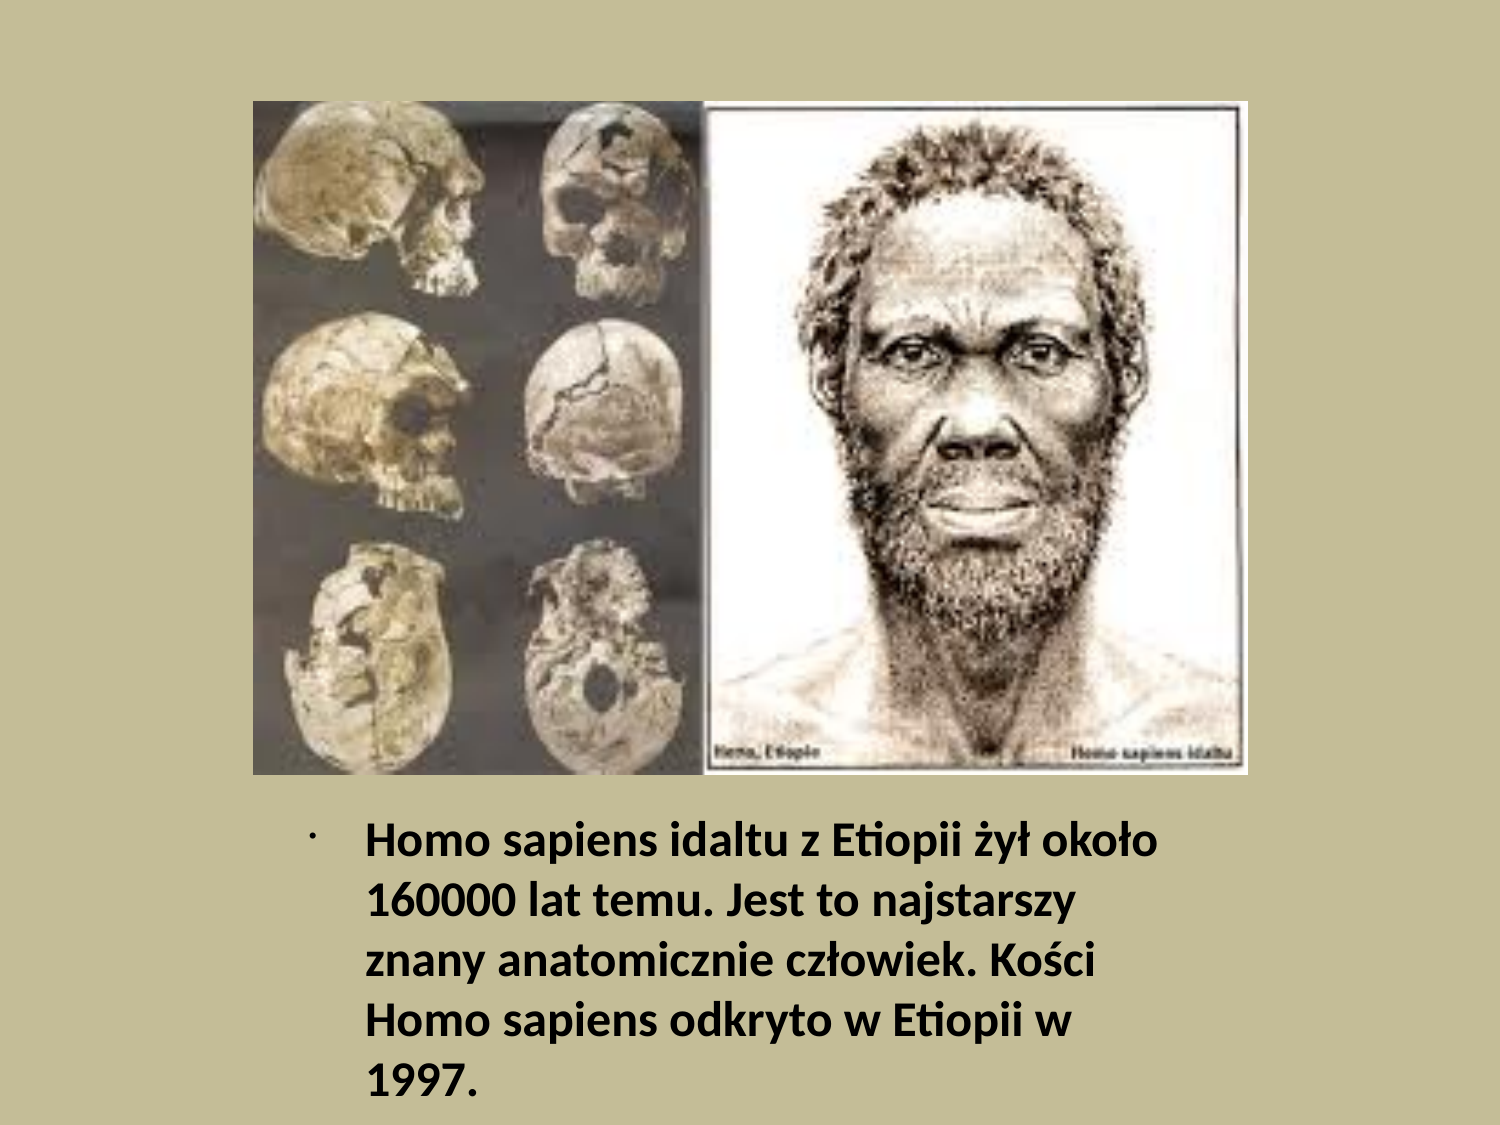

# Homo sapiens idaltu z Etiopii żył około 160000 lat temu. Jest to najstarszy znany anatomicznie człowiek. Kości Homo sapiens odkryto w Etiopii w 1997.